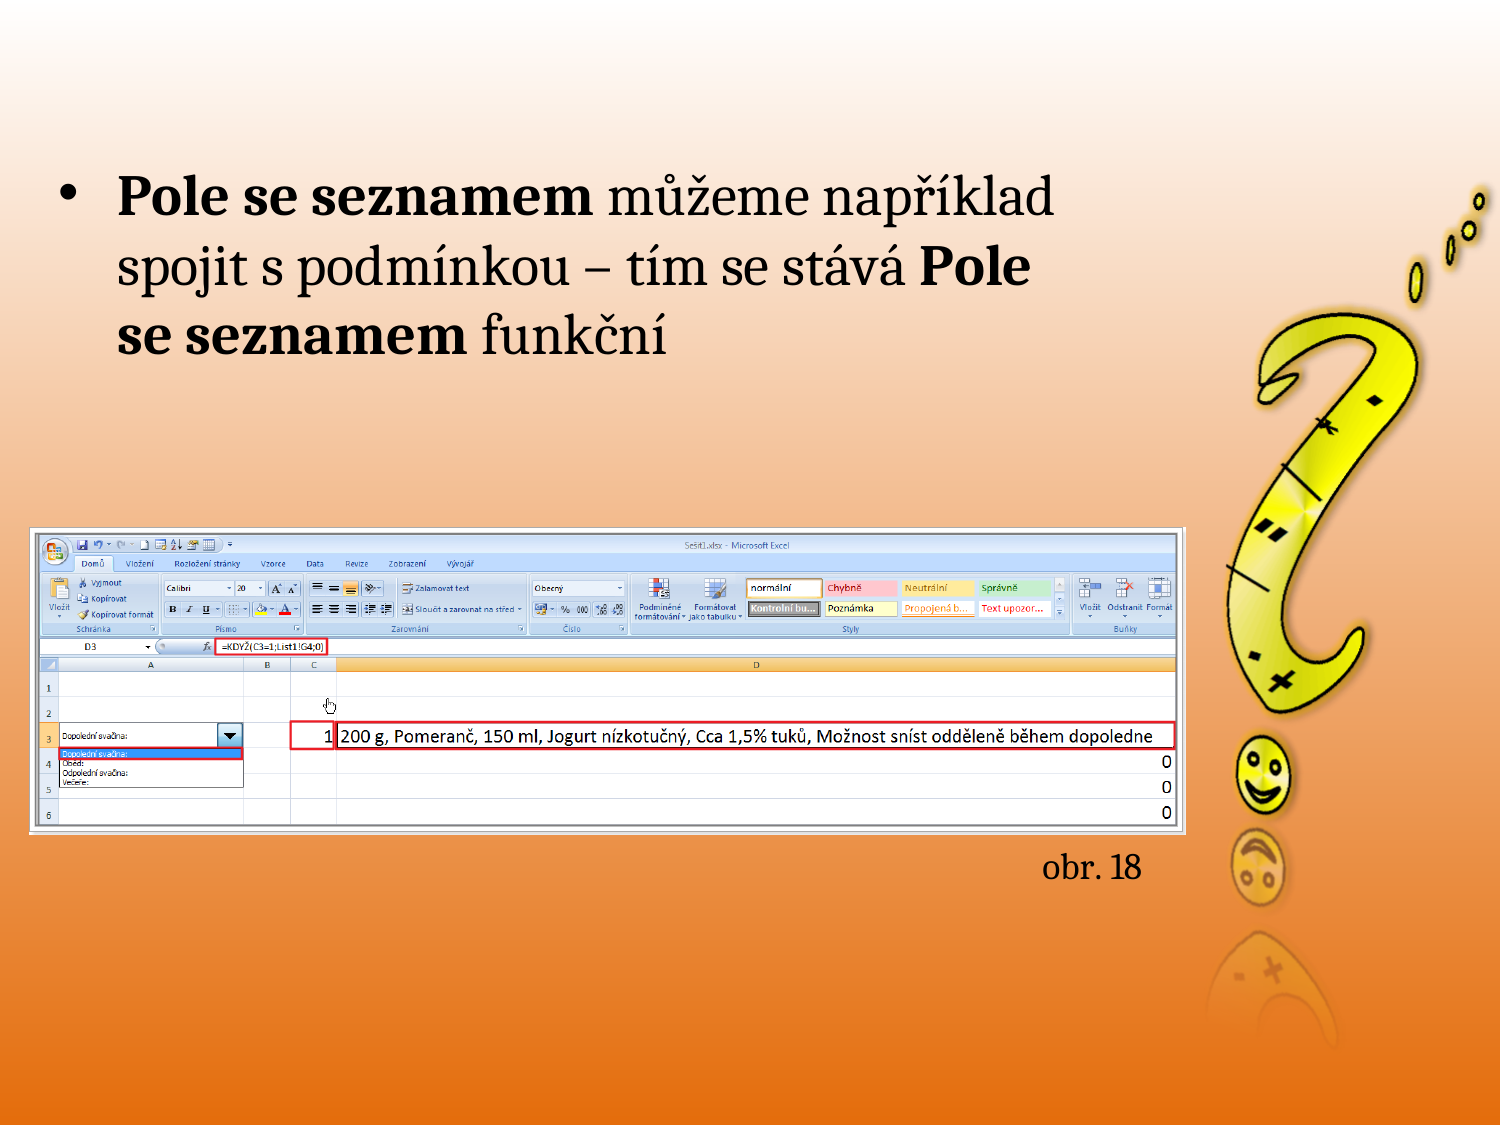

Pole se seznamem můžeme například spojit s podmínkou – tím se stává Pole
	se seznamem funkční
obr. 18